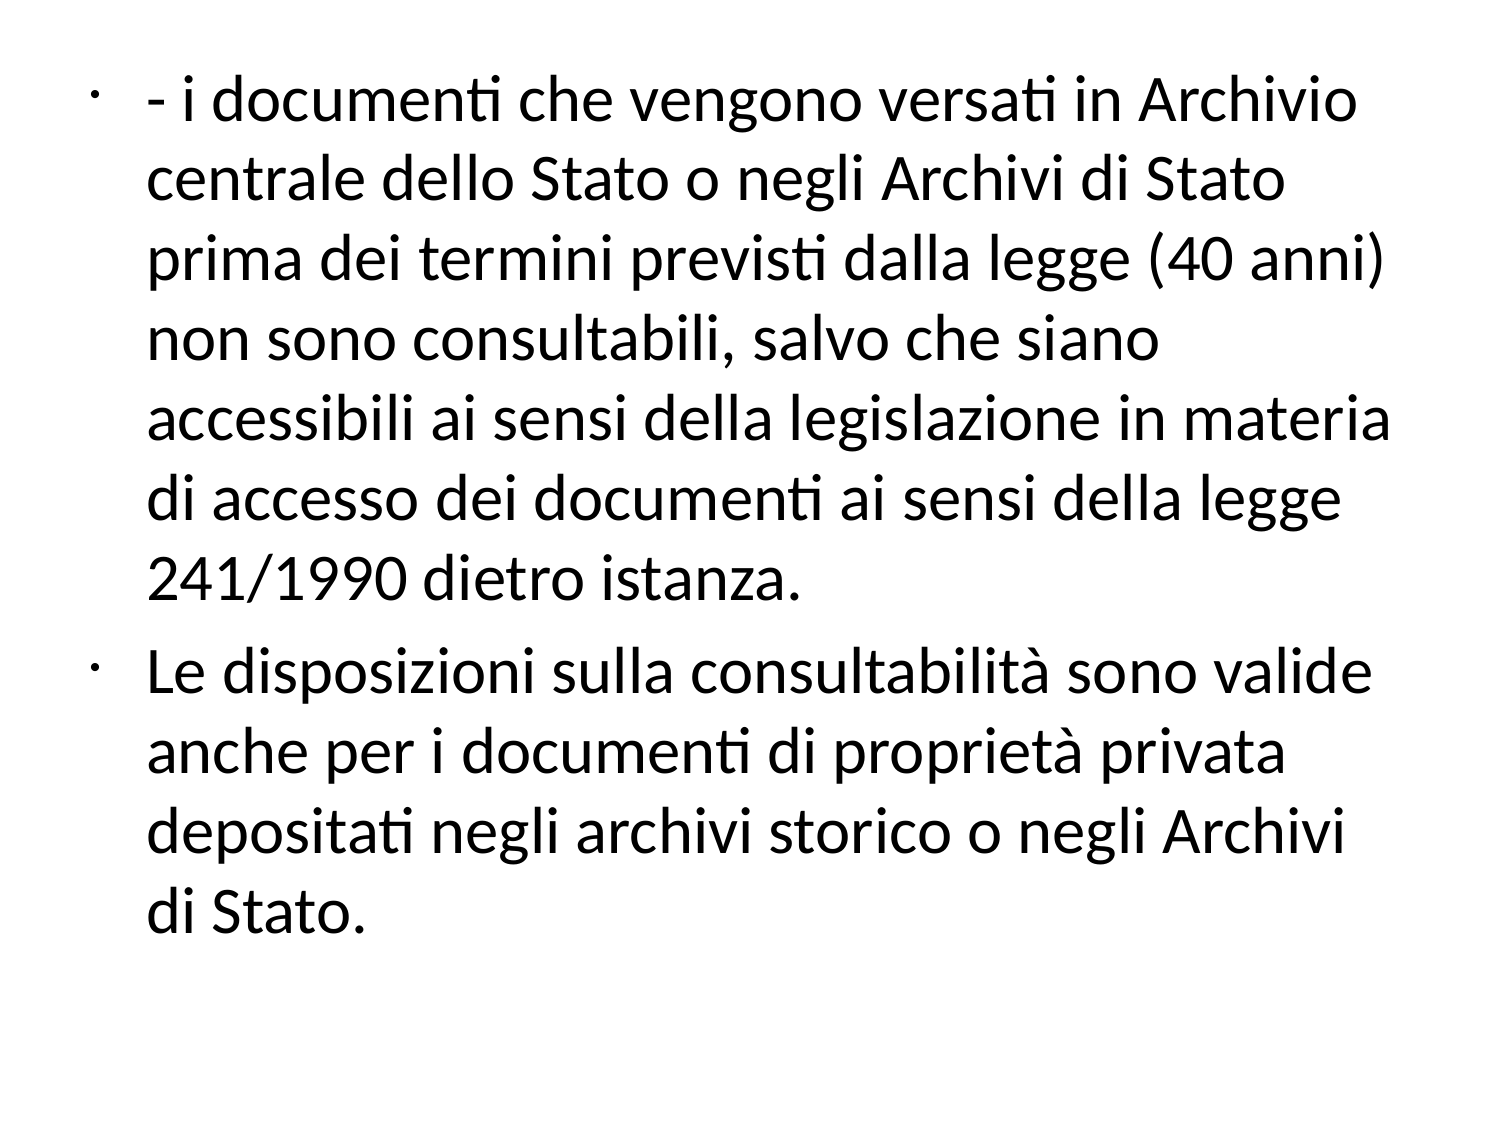

#
- i documenti che vengono versati in Archivio centrale dello Stato o negli Archivi di Stato prima dei termini previsti dalla legge (40 anni) non sono consultabili, salvo che siano accessibili ai sensi della legislazione in materia di accesso dei documenti ai sensi della legge 241/1990 dietro istanza.
Le disposizioni sulla consultabilità sono valide anche per i documenti di proprietà privata depositati negli archivi storico o negli Archivi di Stato.